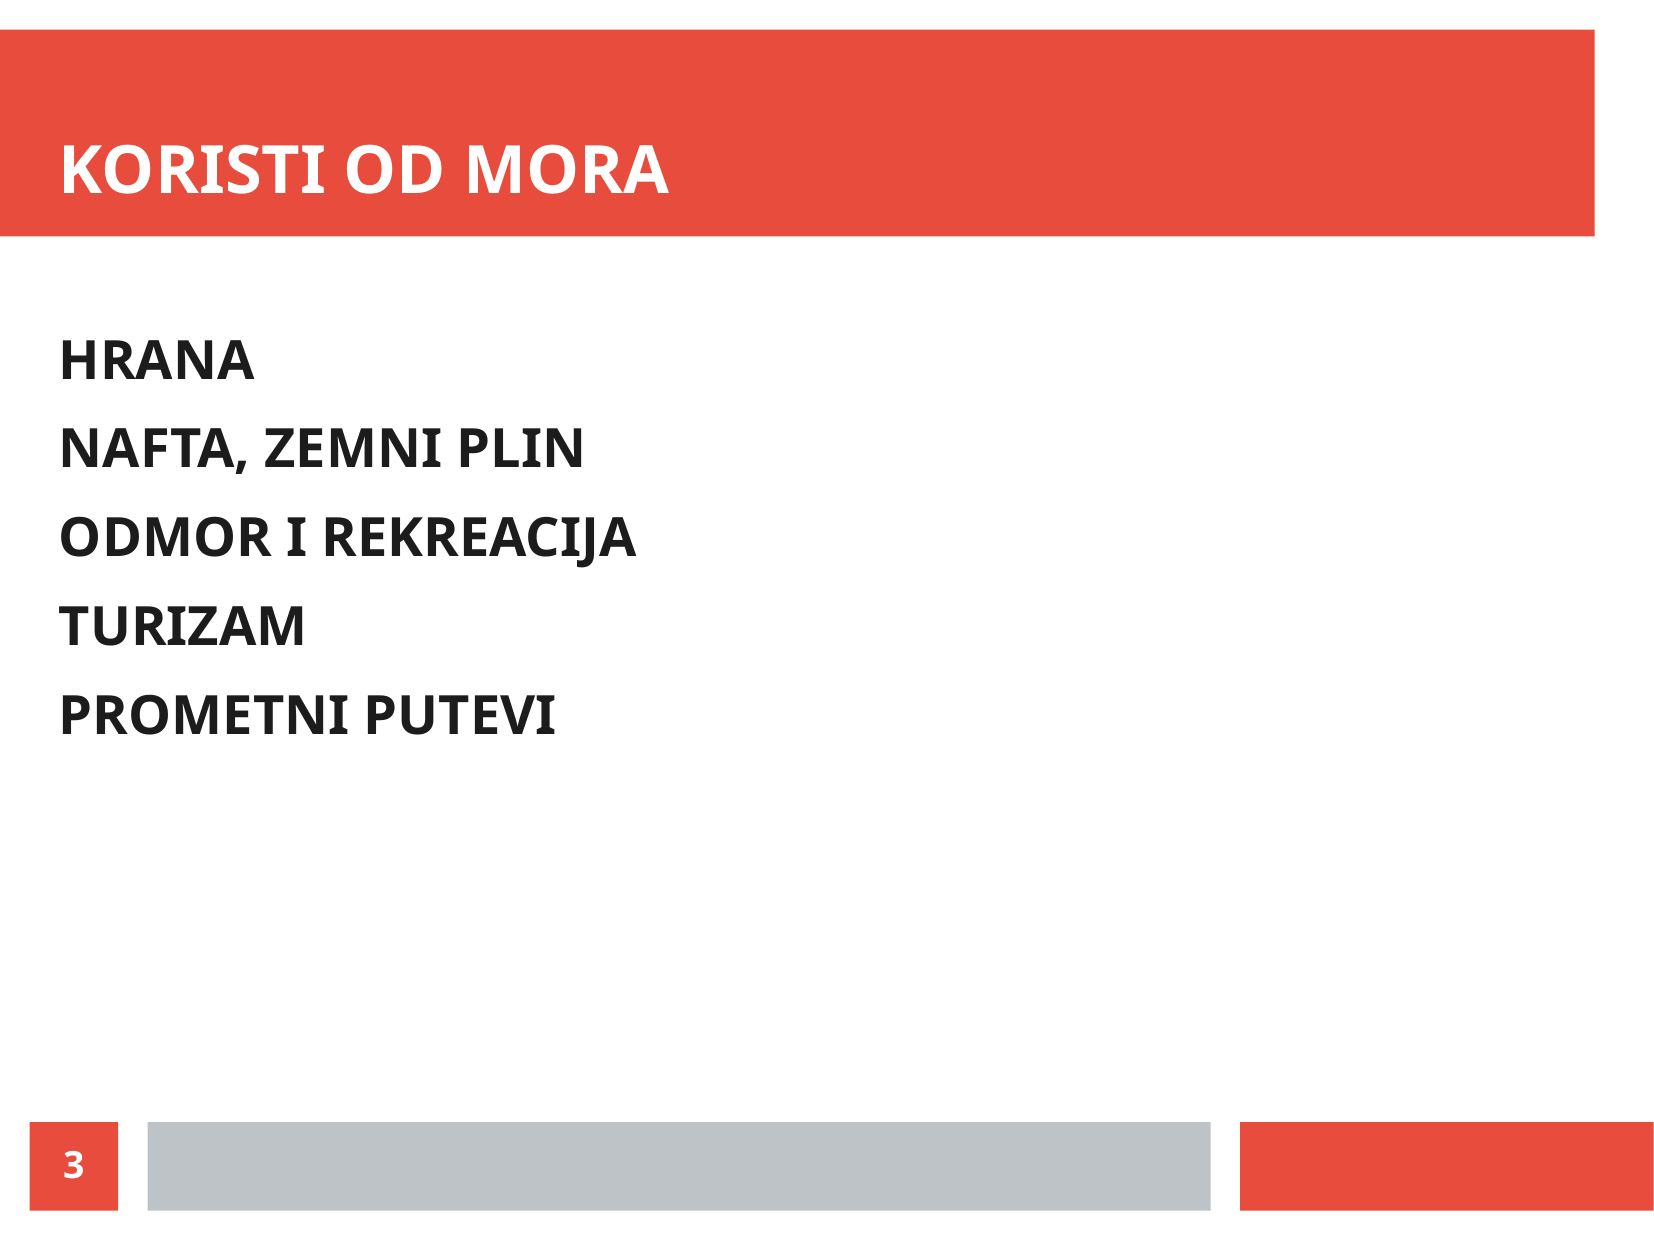

# KORISTI OD MORA
HRANA
NAFTA, ZEMNI PLIN
ODMOR I REKREACIJA
TURIZAM
PROMETNI PUTEVI